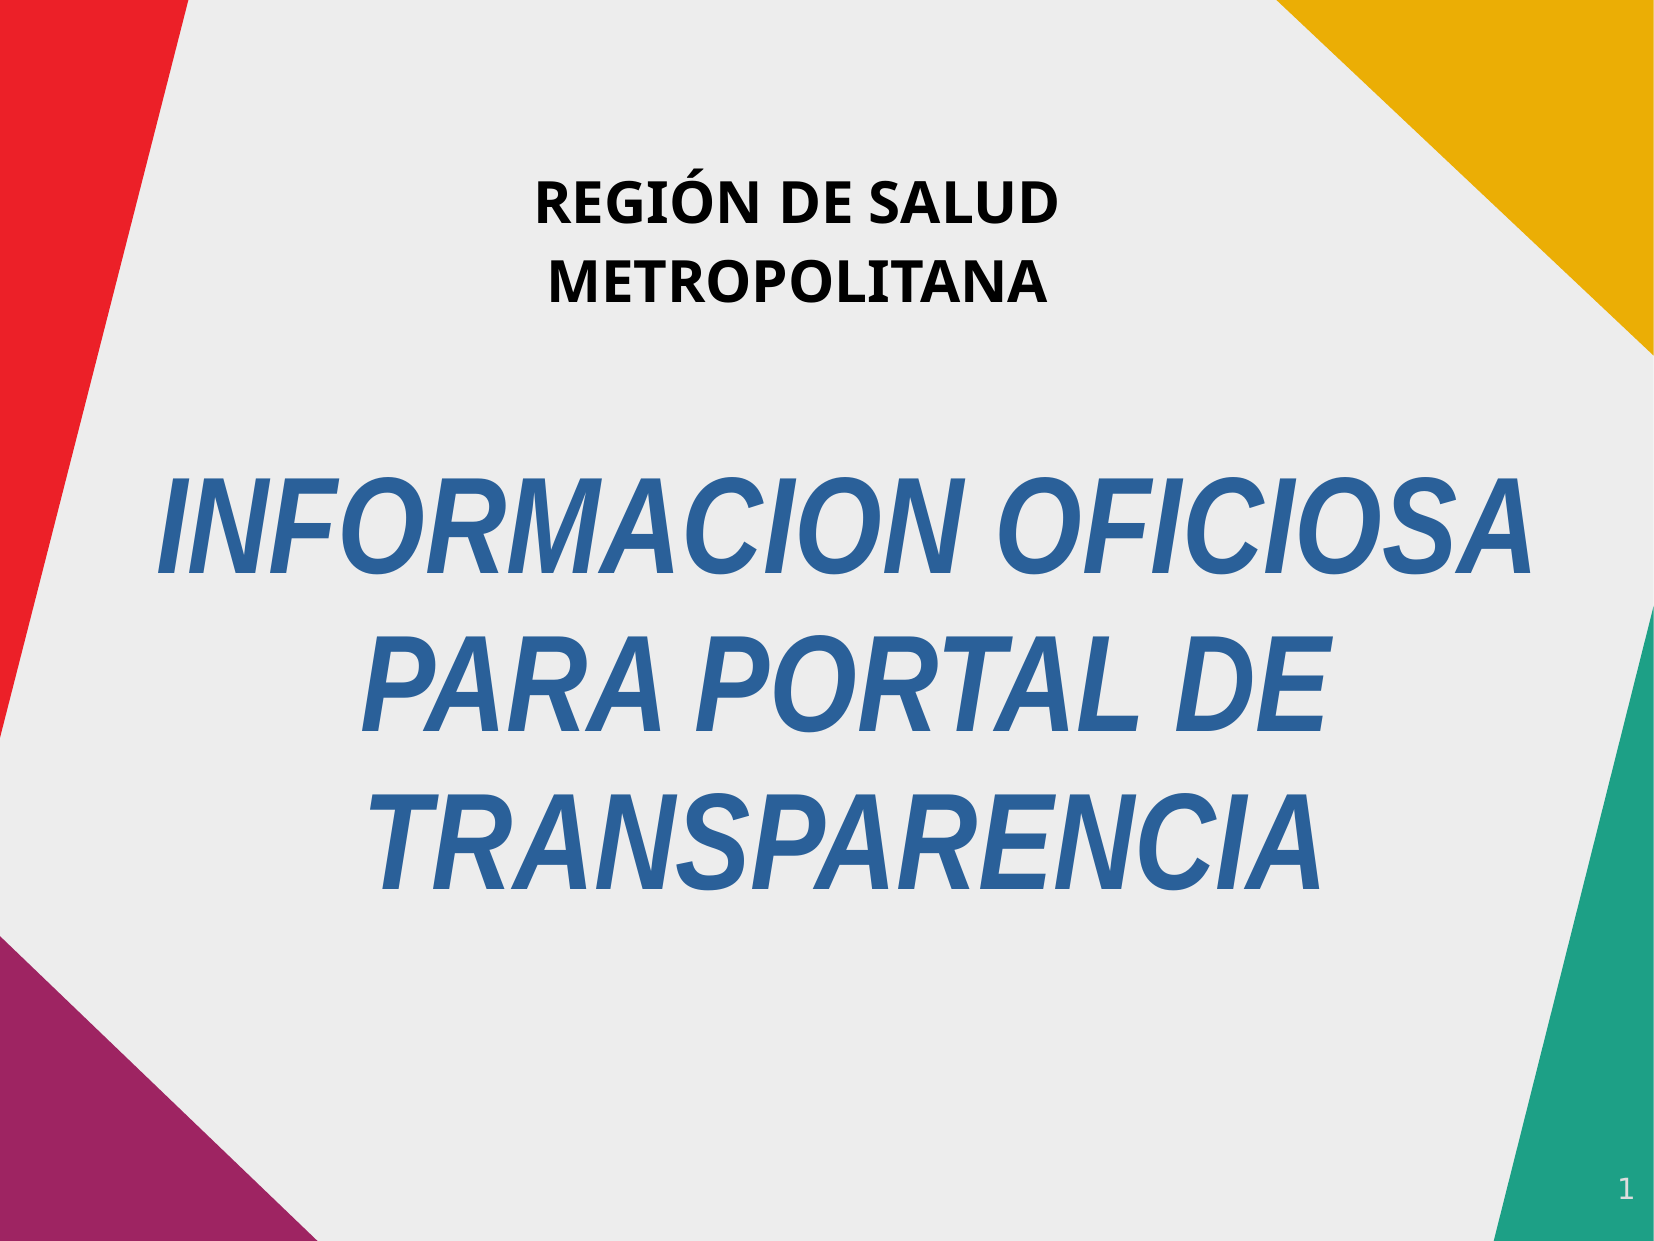

REGIÓN DE SALUD
METROPOLITANA
INFORMACION OFICIOSA PARA PORTAL DE TRANSPARENCIA
1